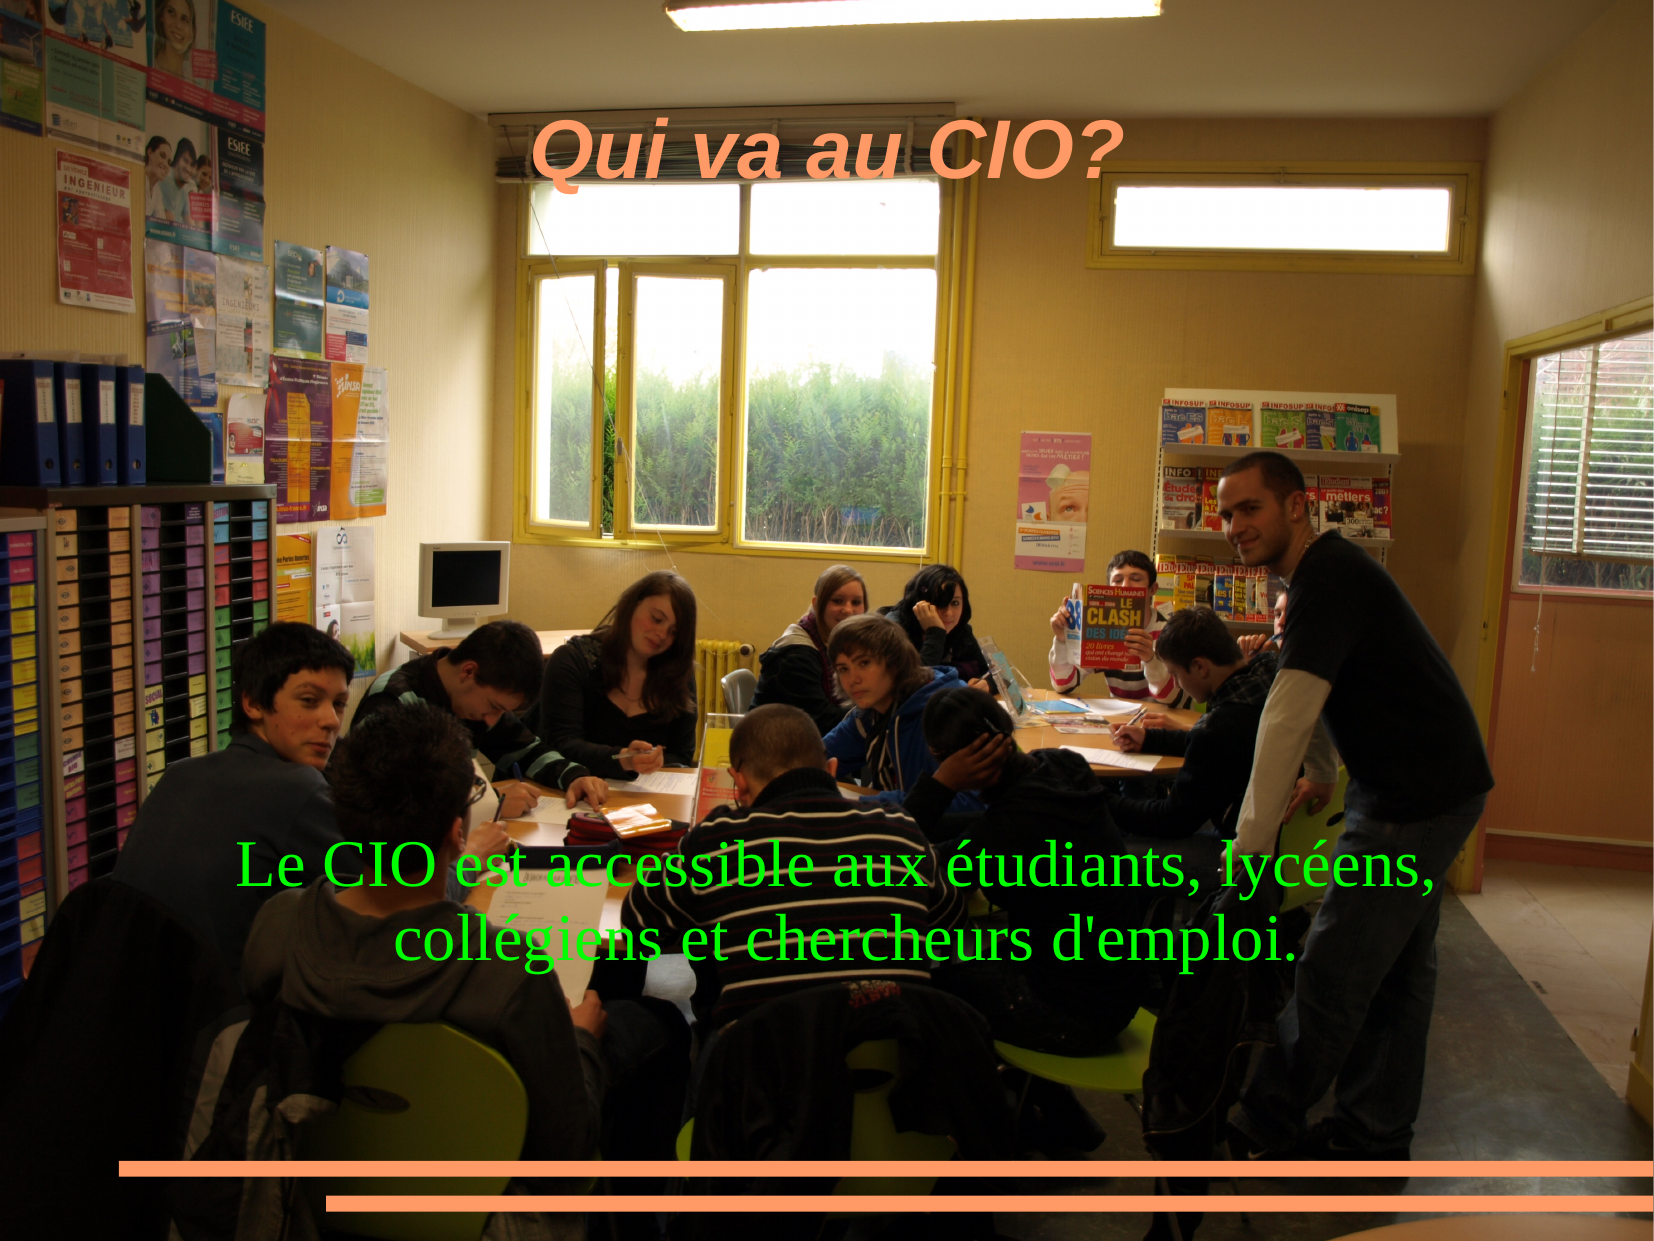

# Qui va au CIO?
Le CIO est accessible aux étudiants, lycéens, collégiens et chercheurs d'emploi.